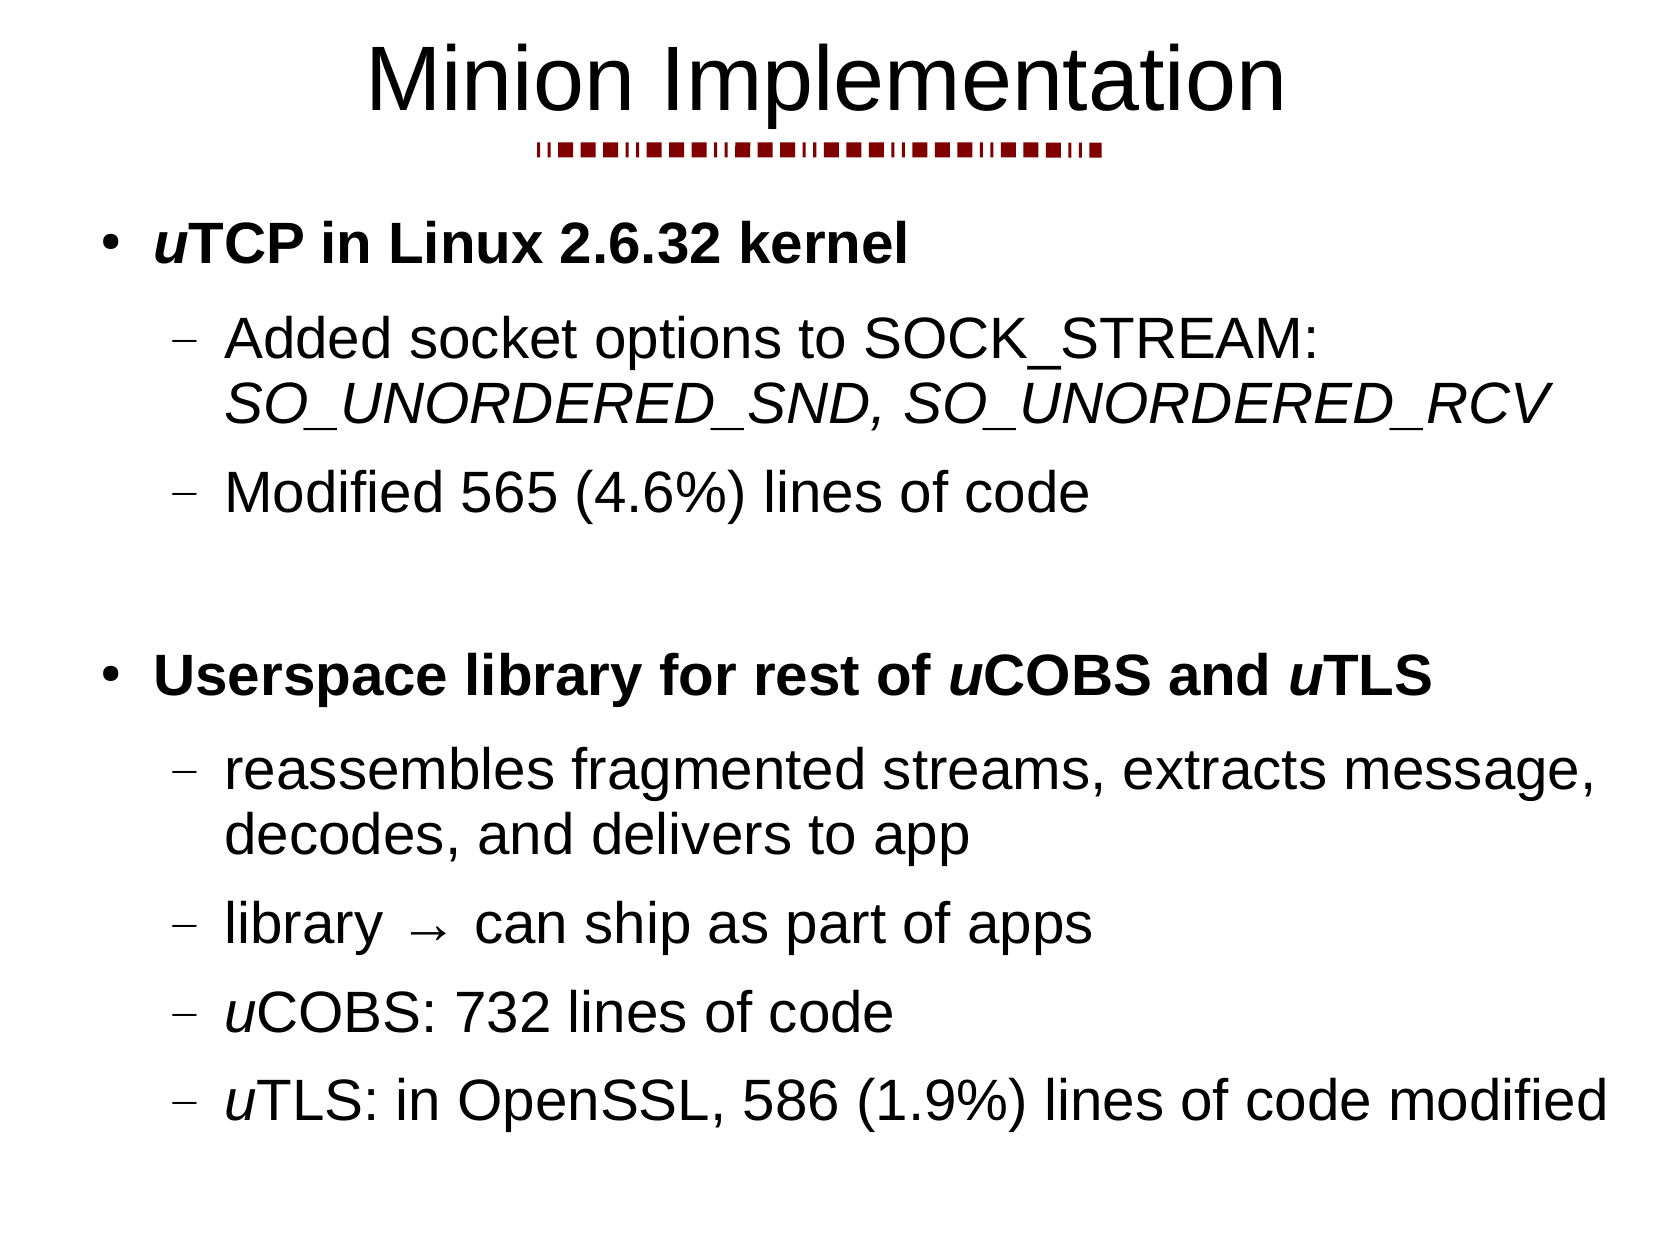

# Minion Implementation
uTCP in Linux 2.6.32 kernel
Added socket options to SOCK_STREAM:
SO_UNORDERED_SND, SO_UNORDERED_RCV
Modified 565 (4.6%) lines of code
Userspace library for rest of uCOBS and uTLS
reassembles fragmented streams, extracts message, decodes, and delivers to app
library → can ship as part of apps
uCOBS: 732 lines of code
uTLS: in OpenSSL, 586 (1.9%) lines of code modified